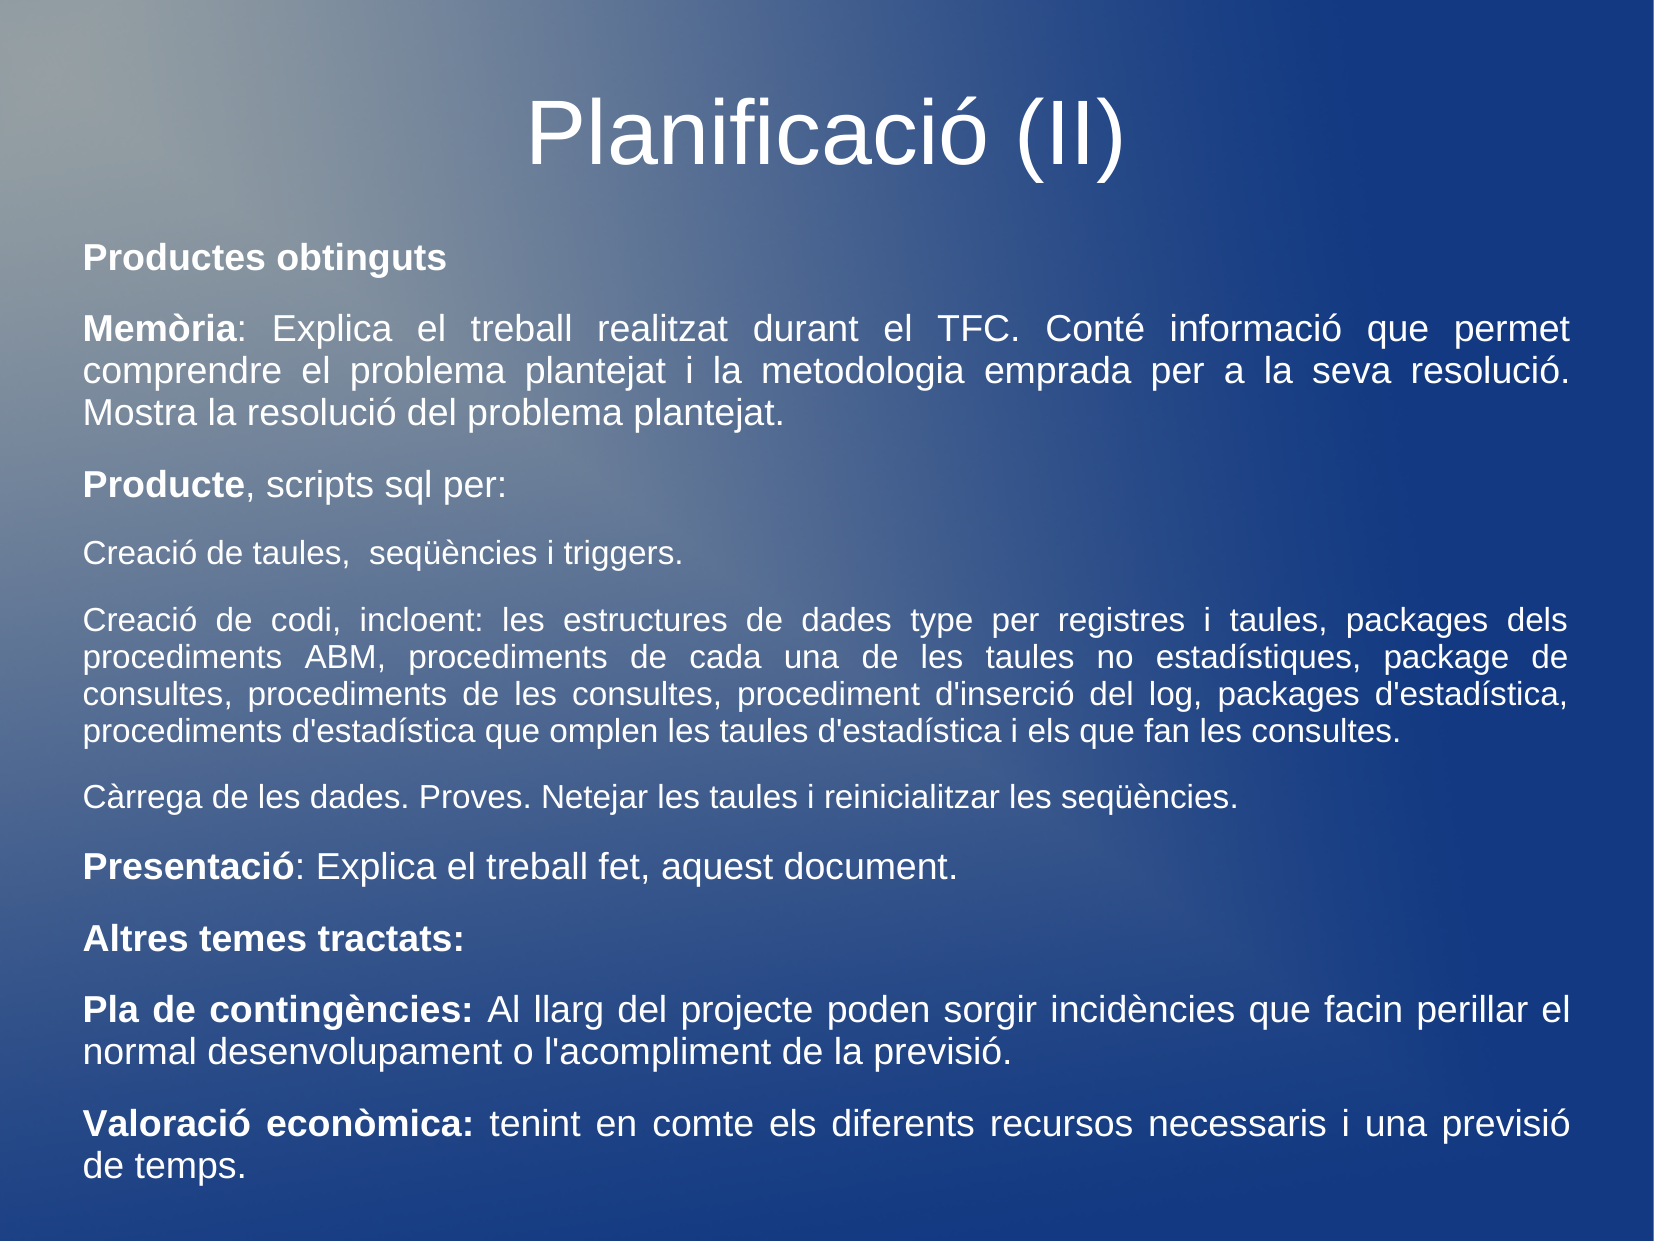

# Planificació (II)
Productes obtinguts
Memòria: Explica el treball realitzat durant el TFC. Conté informació que permet comprendre el problema plantejat i la metodologia emprada per a la seva resolució. Mostra la resolució del problema plantejat.
Producte, scripts sql per:
Creació de taules, seqüències i triggers.
Creació de codi, incloent: les estructures de dades type per registres i taules, packages dels procediments ABM, procediments de cada una de les taules no estadístiques, package de consultes, procediments de les consultes, procediment d'inserció del log, packages d'estadística, procediments d'estadística que omplen les taules d'estadística i els que fan les consultes.
Càrrega de les dades. Proves. Netejar les taules i reinicialitzar les seqüències.
Presentació: Explica el treball fet, aquest document.
Altres temes tractats:
Pla de contingències: Al llarg del projecte poden sorgir incidències que facin perillar el normal desenvolupament o l'acompliment de la previsió.
Valoració econòmica: tenint en comte els diferents recursos necessaris i una previsió de temps.